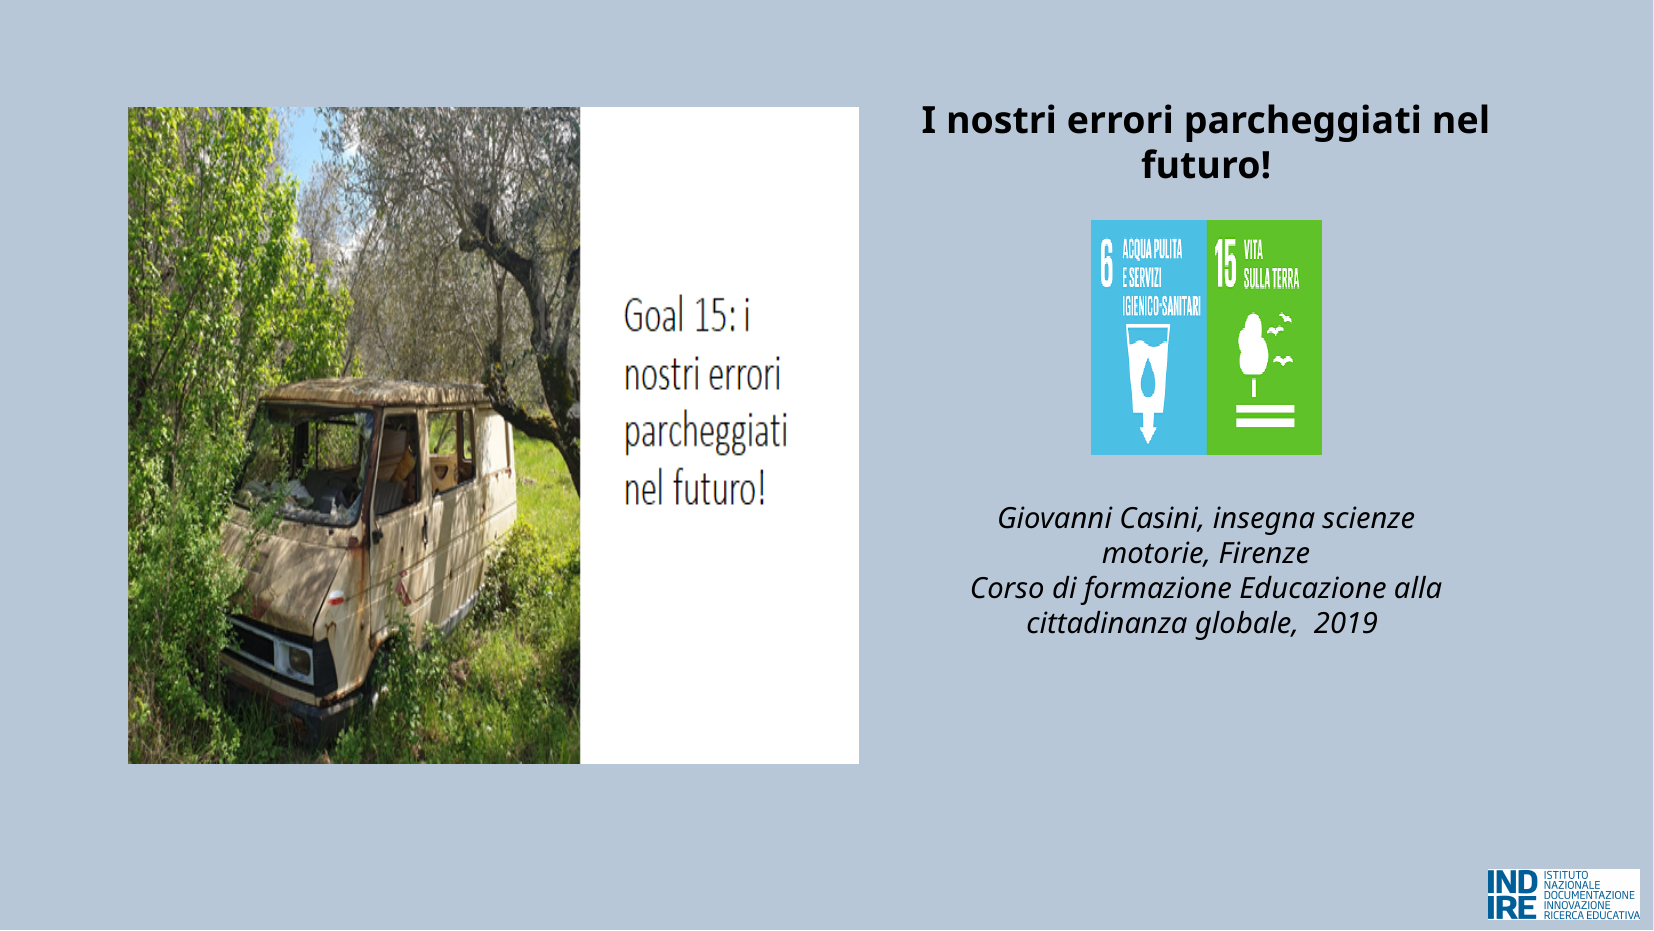

I nostri errori parcheggiati nel futuro!
Giovanni Casini, insegna scienze motorie, Firenze
Corso di formazione Educazione alla cittadinanza globale, 2019